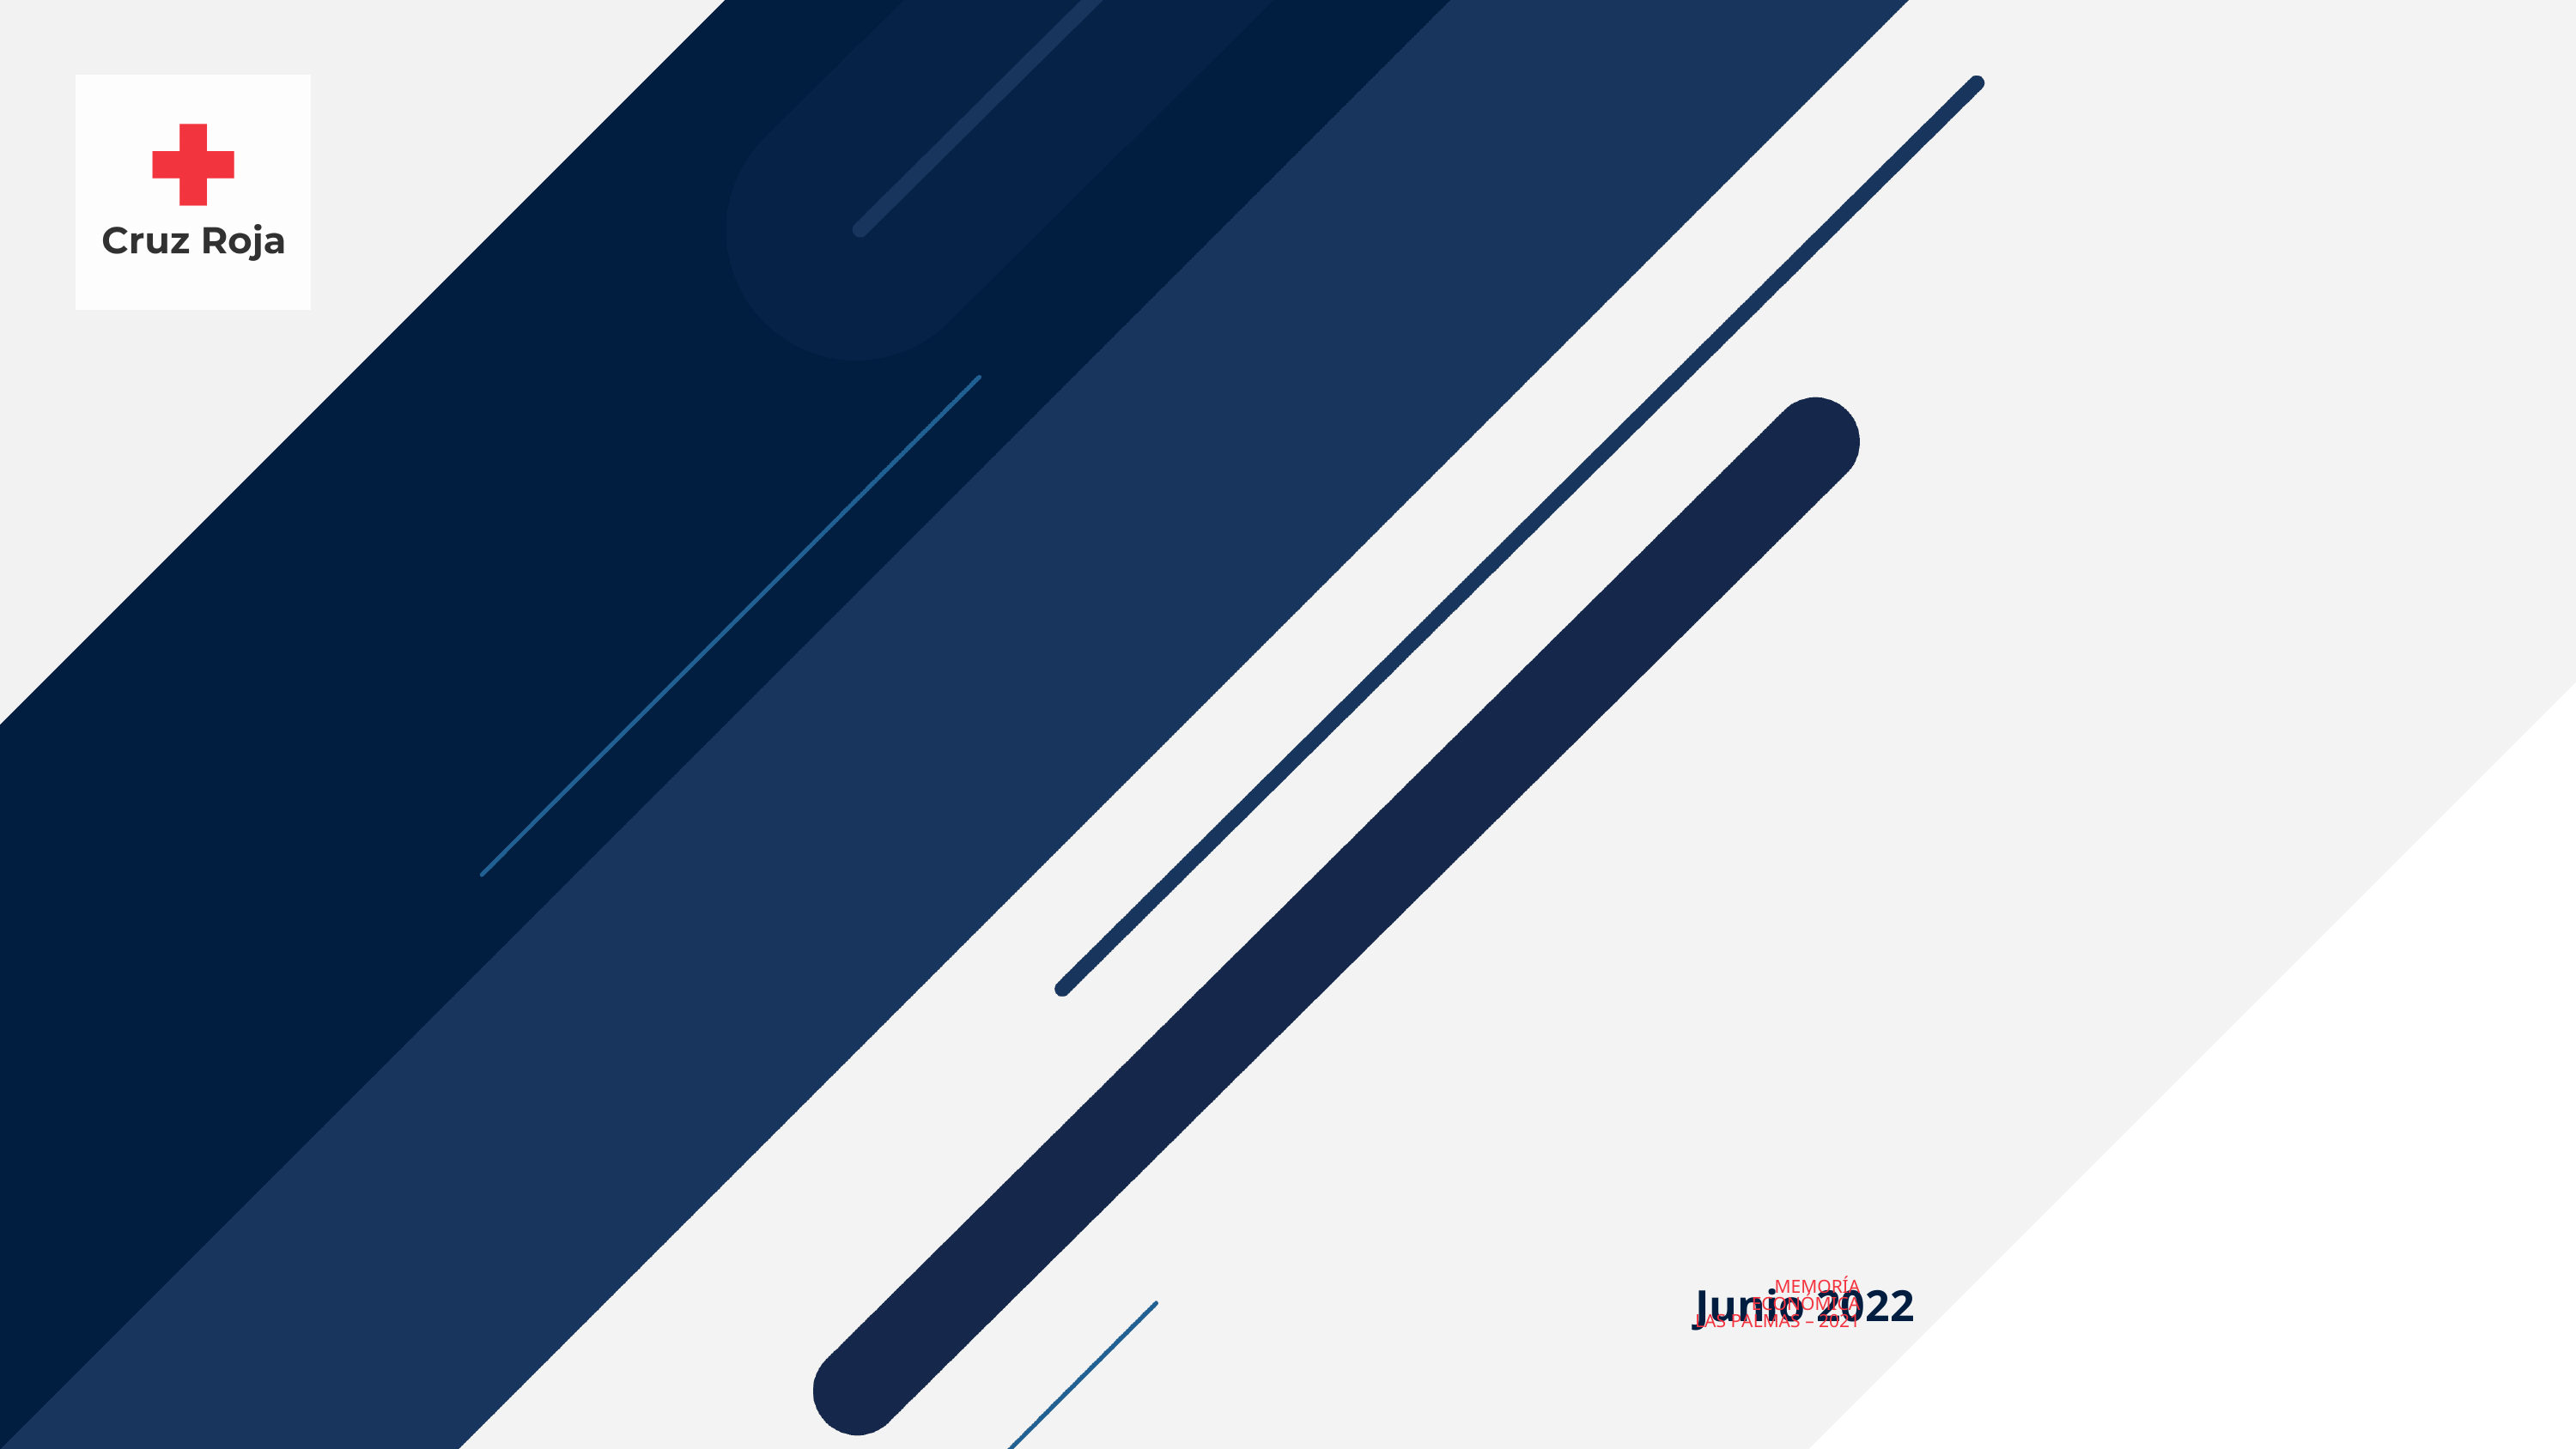

# Junio 2022
MEMORÍA
ECONÓMICA
LAS PALMAS – 2021